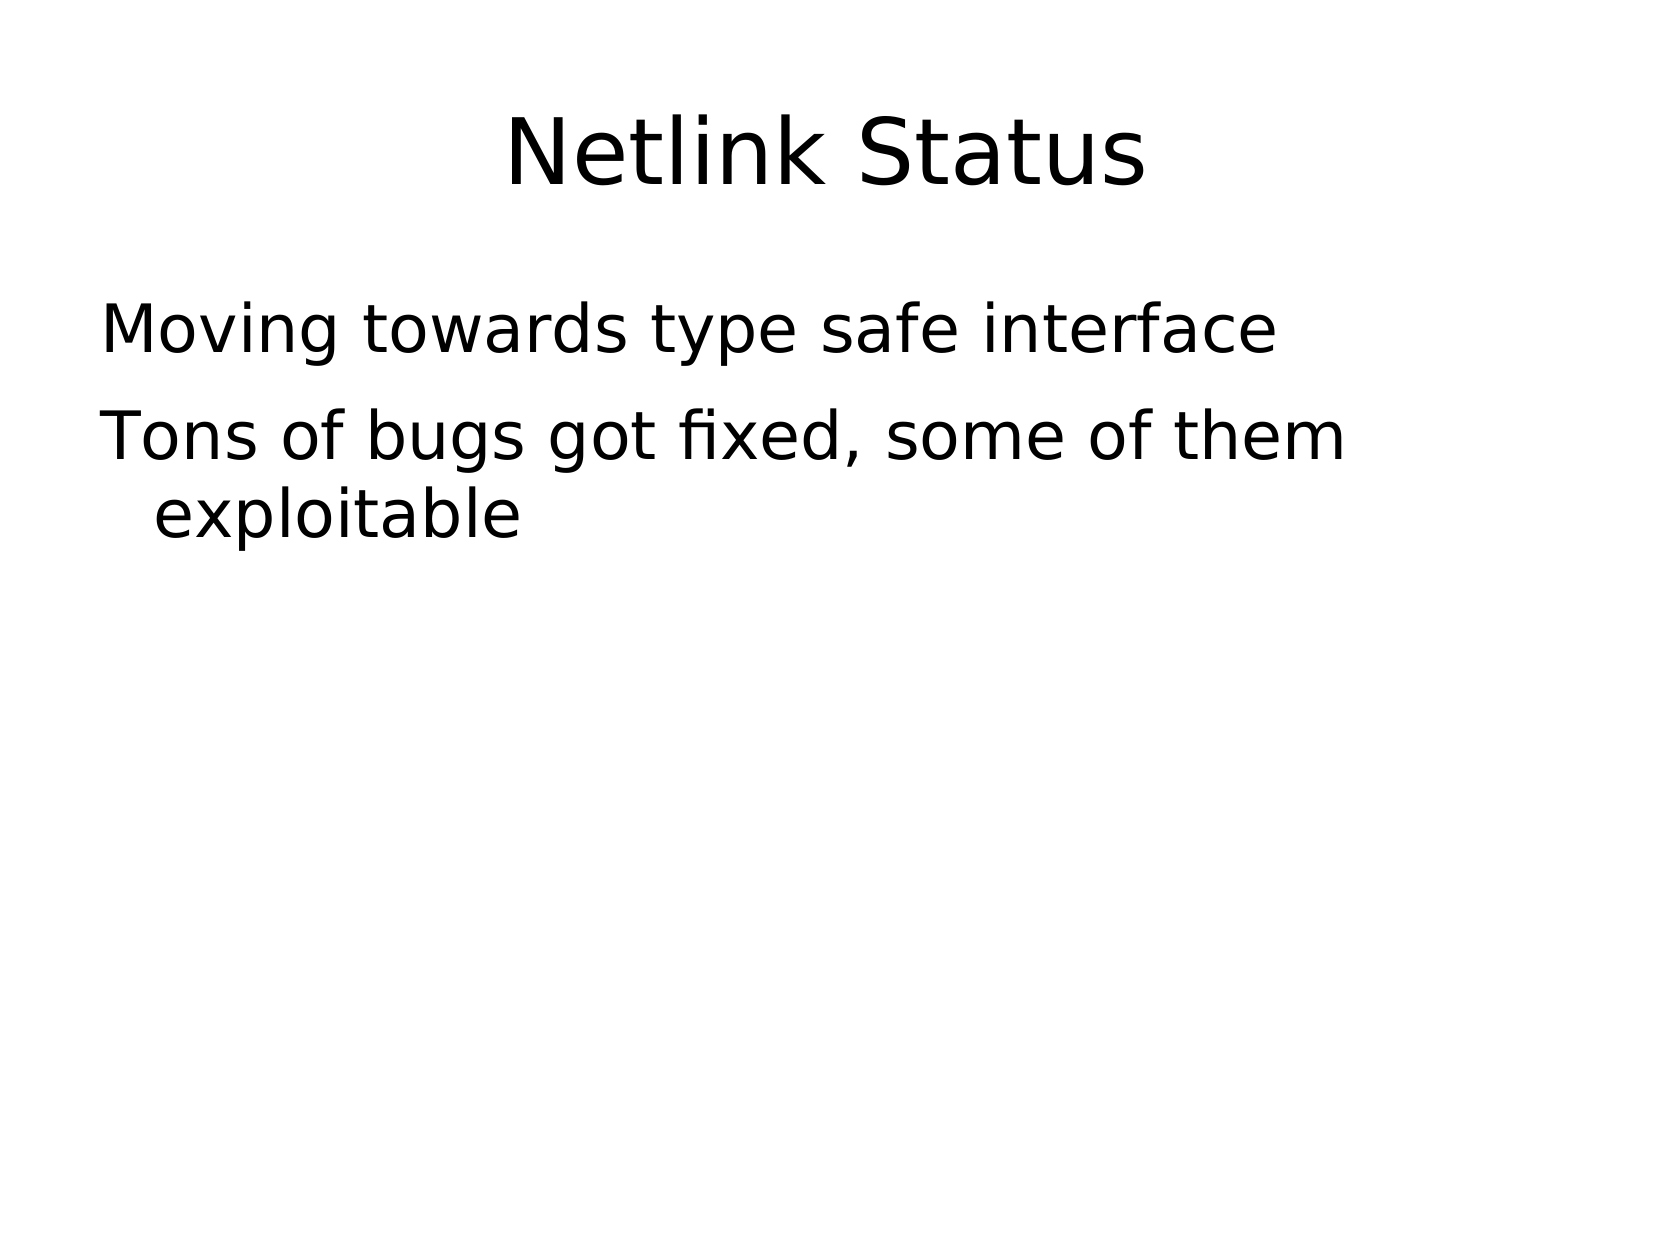

# Netlink Status
Moving towards type safe interface
Tons of bugs got fixed, some of them exploitable